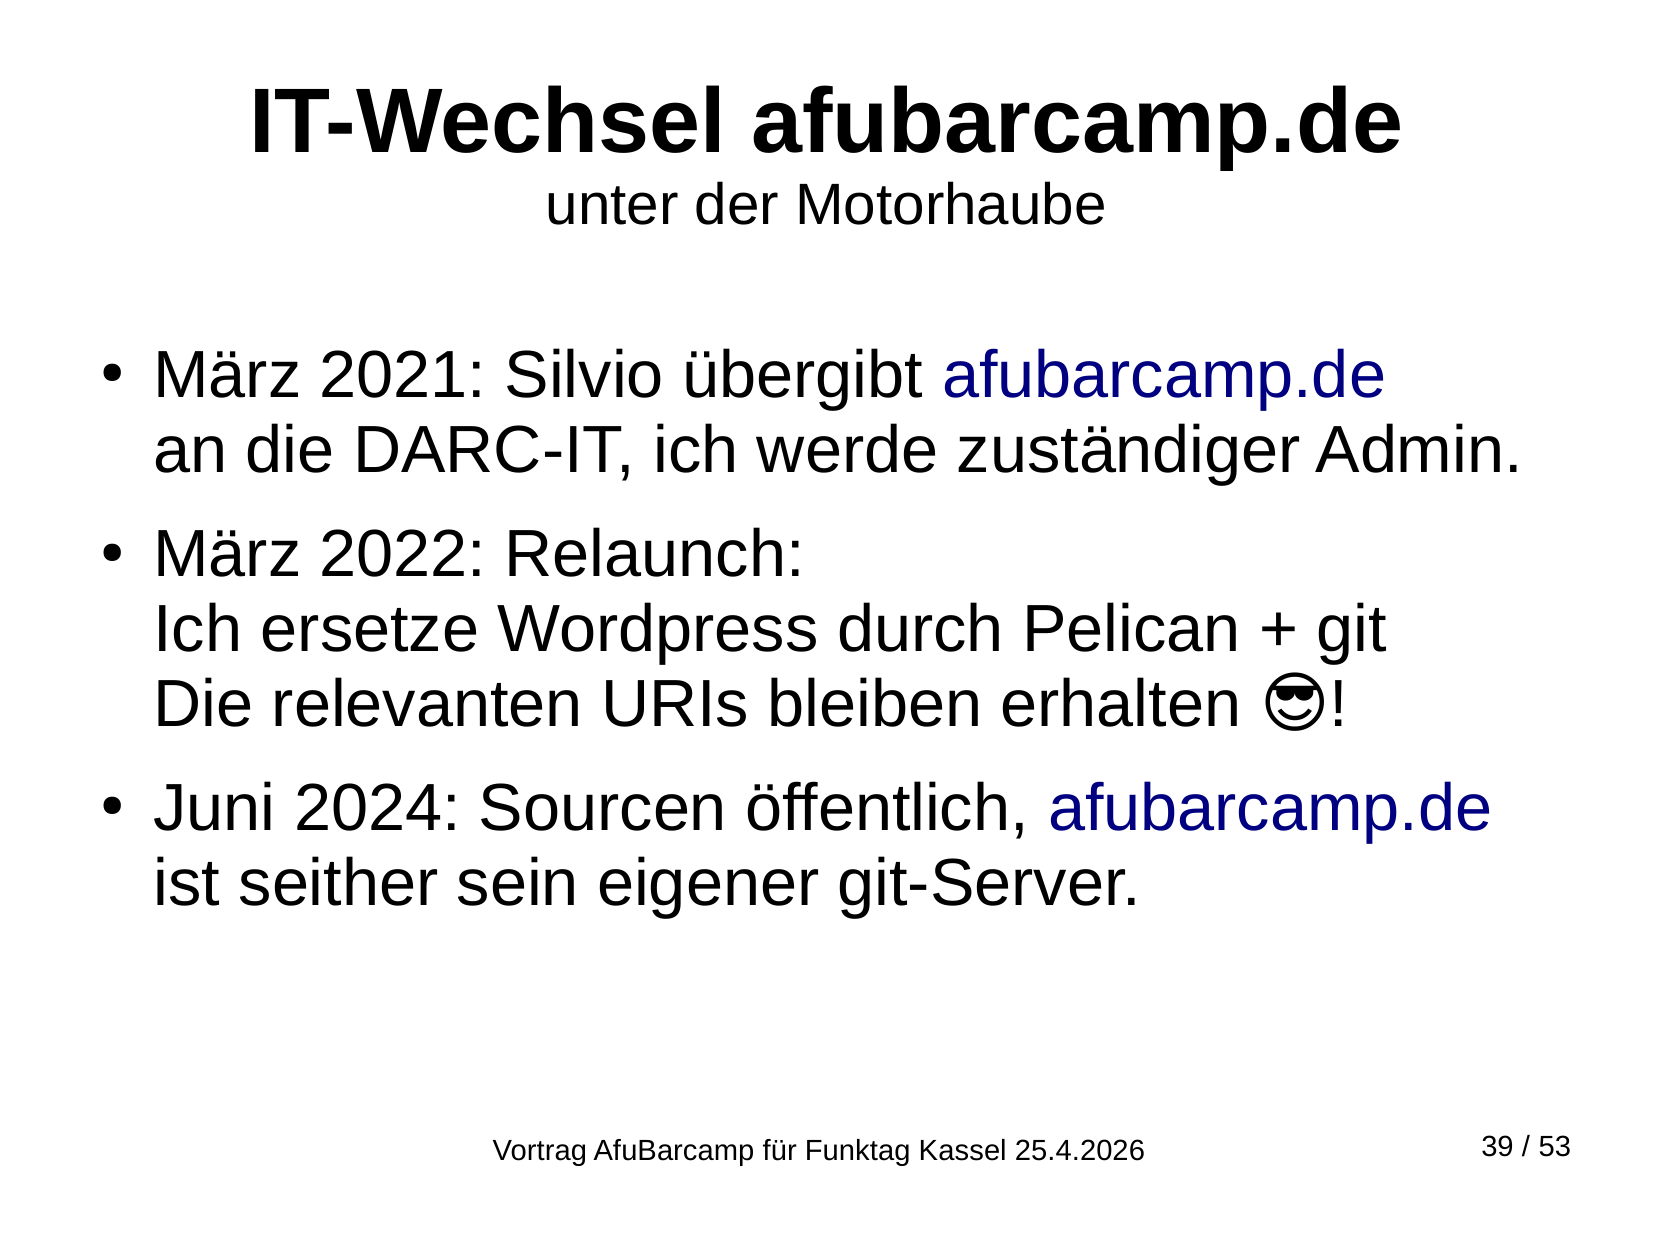

# IT-Wechsel afubarcamp.de unter der Motorhaube
März 2021: Silvio übergibt afubarcamp.de
an die DARC-IT, ich werde zuständiger Admin.
März 2022: Relaunch:
Ich ersetze Wordpress durch Pelican + git
Die relevanten URIs bleiben erhalten 😎!
Juni 2024: Sourcen öffentlich, afubarcamp.de
ist seither sein eigener git-Server.